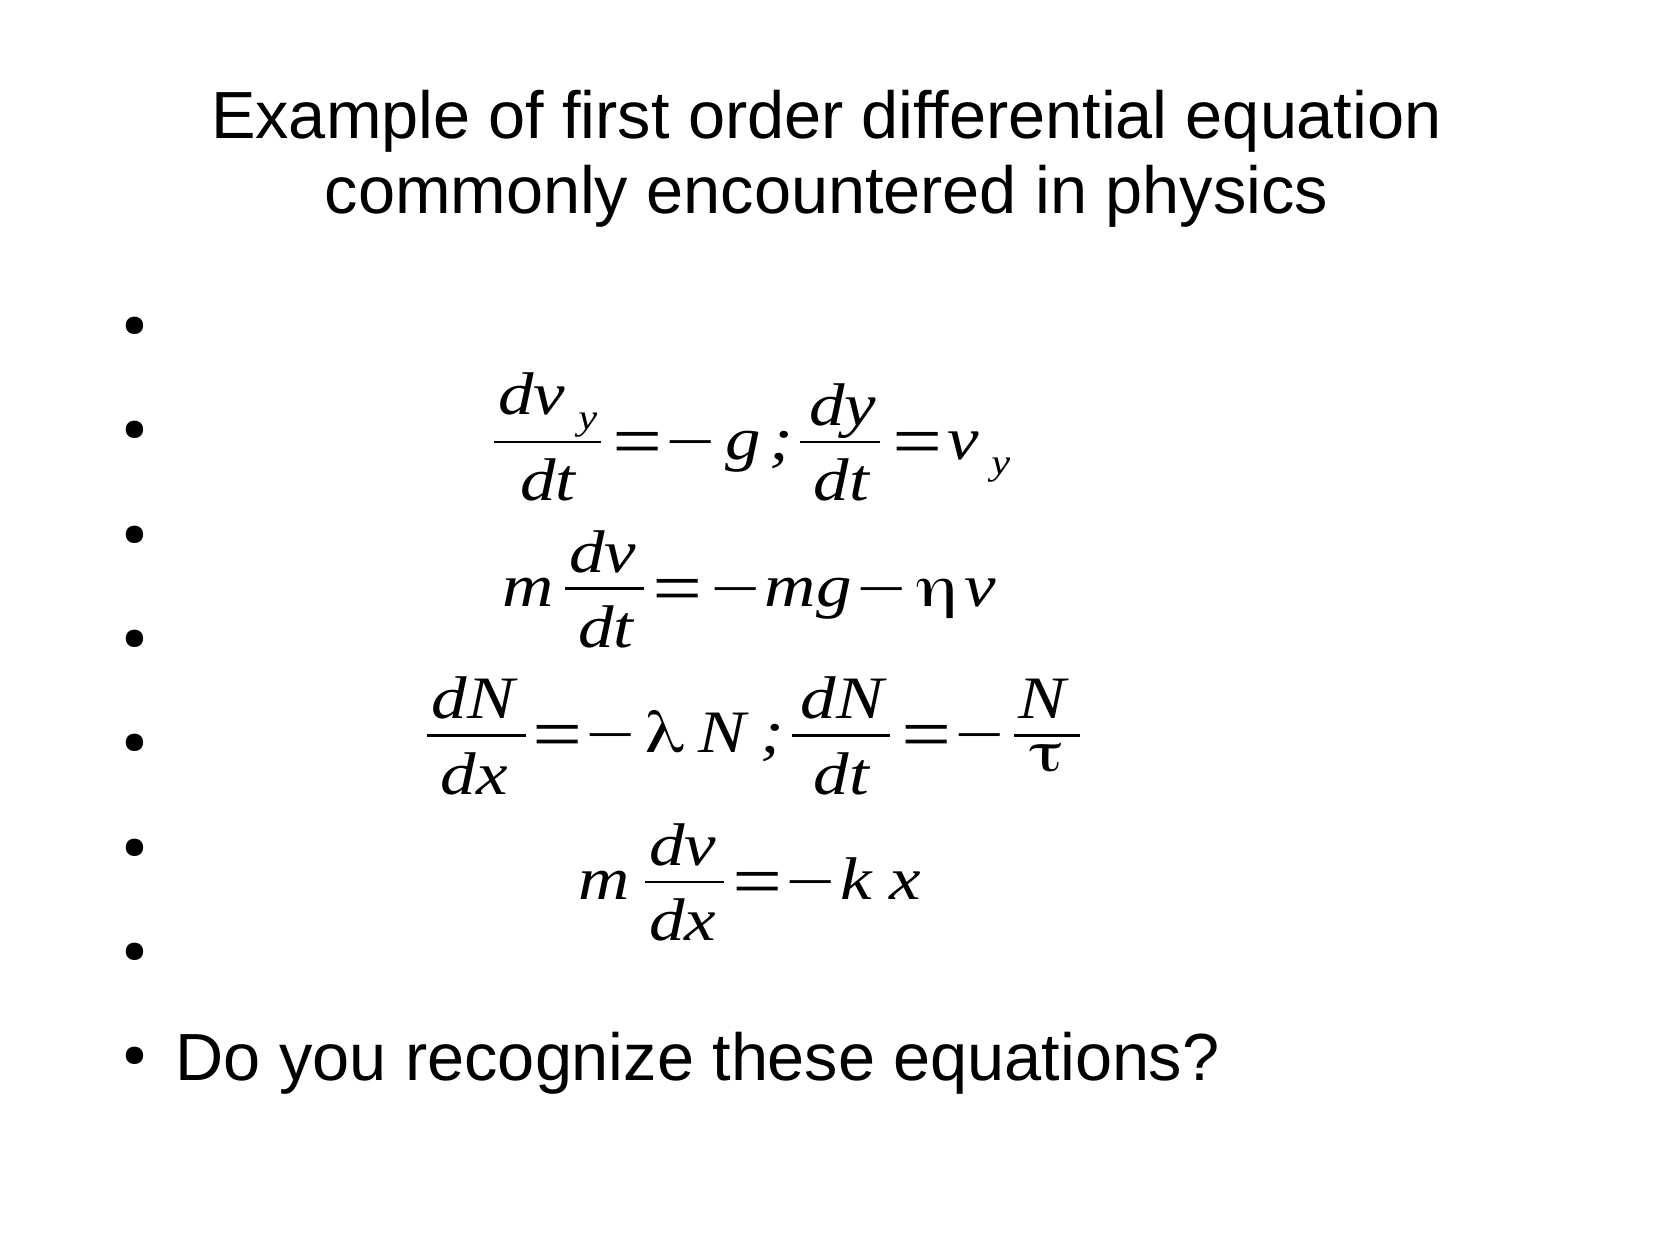

# Example of first order differential equation commonly encountered in physics
Do you recognize these equations?